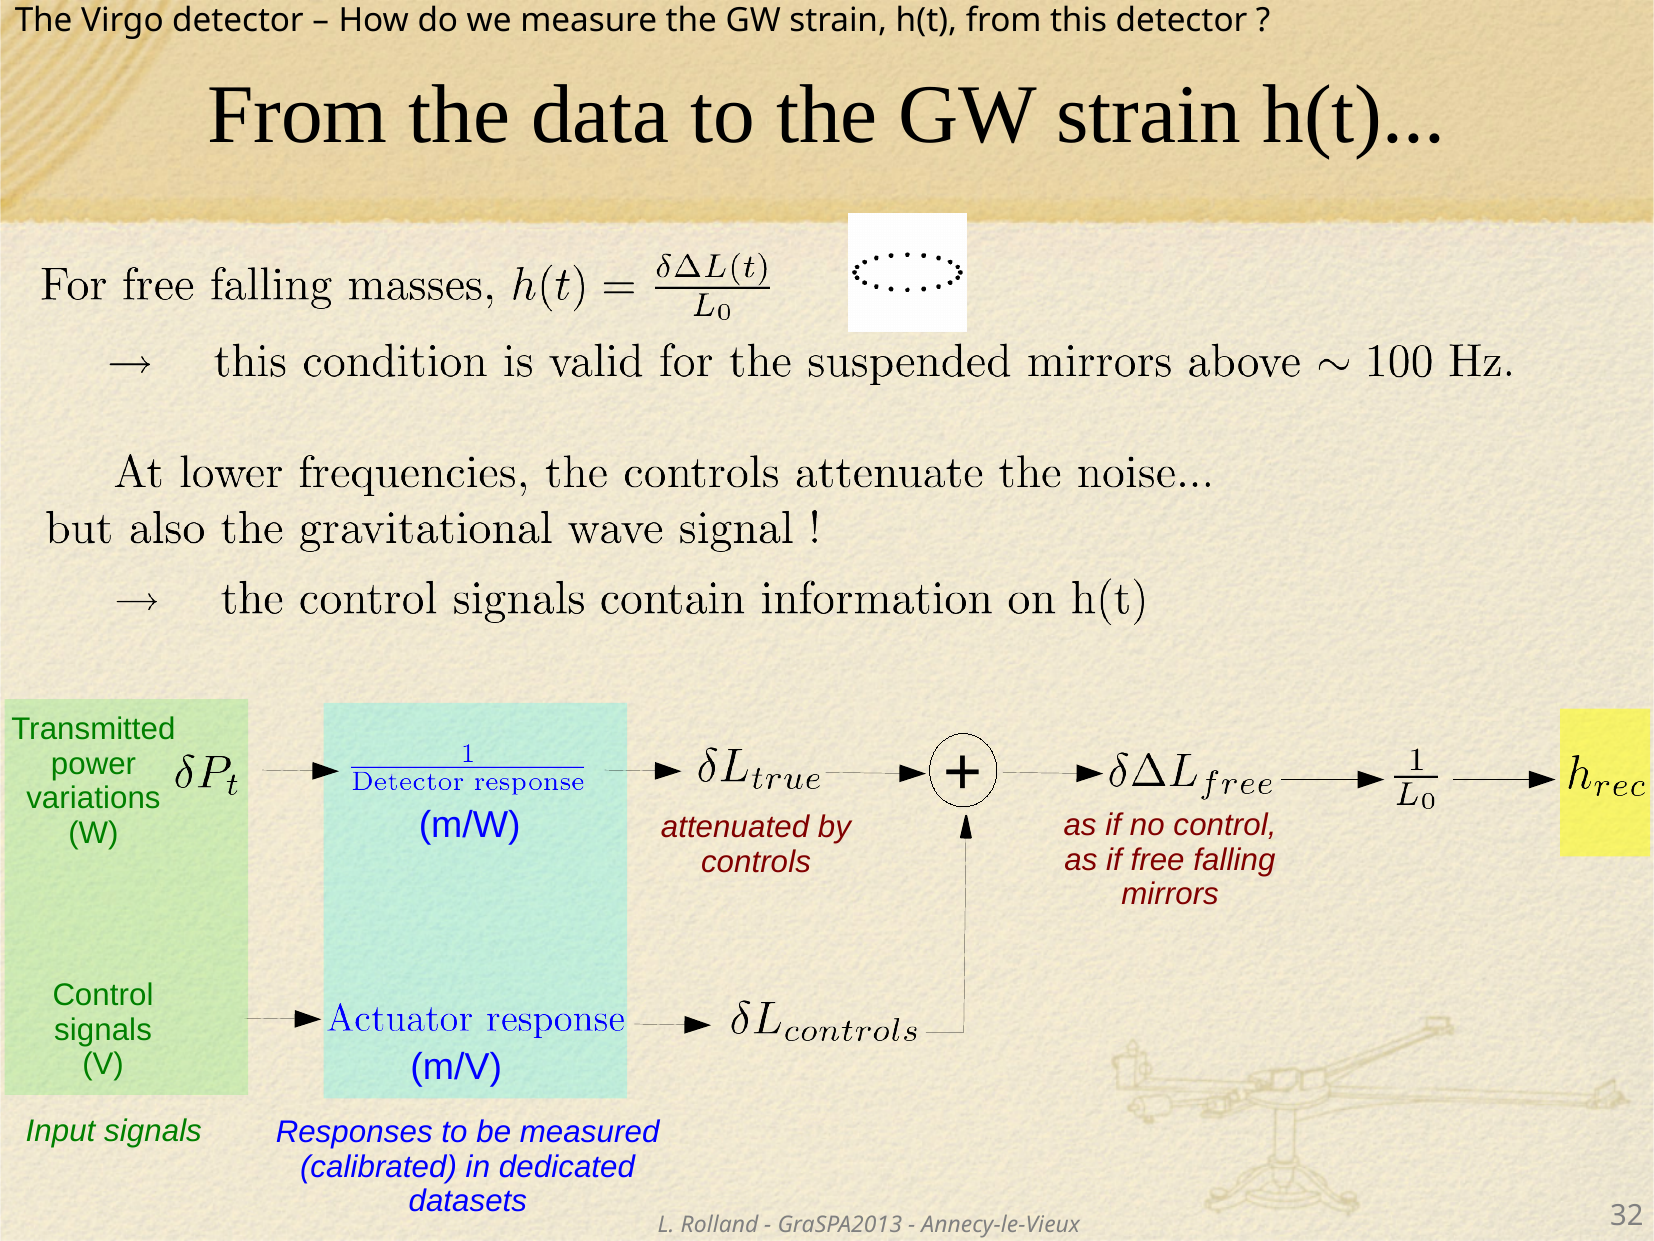

The Virgo detector – How do we measure the GW strain, h(t), from this detector ?
# From the data to the GW strain h(t)...
Transmitted power variations (W)
+
(m/W)
as if no control,
as if free falling mirrors
attenuated by controls
Control signals (V)
(m/V)
Input signals
Responses to be measured
(calibrated) in dedicated datasets